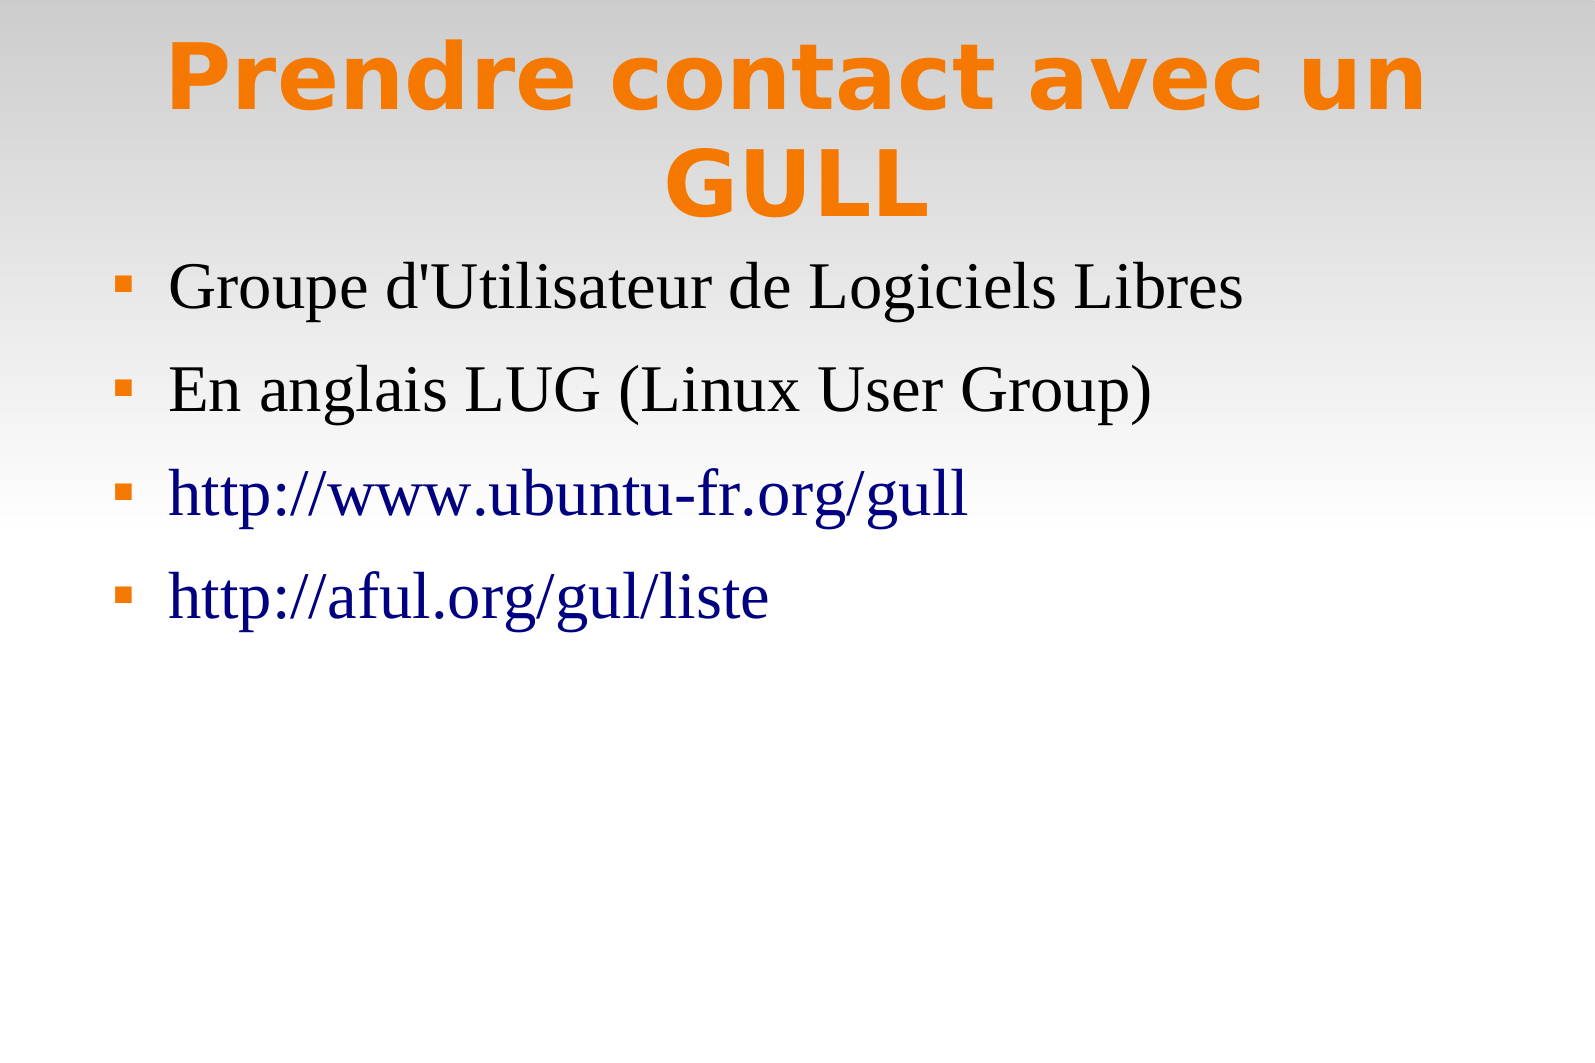

# Prendre contact avec un GULL
Groupe d'Utilisateur de Logiciels Libres
En anglais LUG (Linux User Group)
http://www.ubuntu-fr.org/gull
http://aful.org/gul/liste